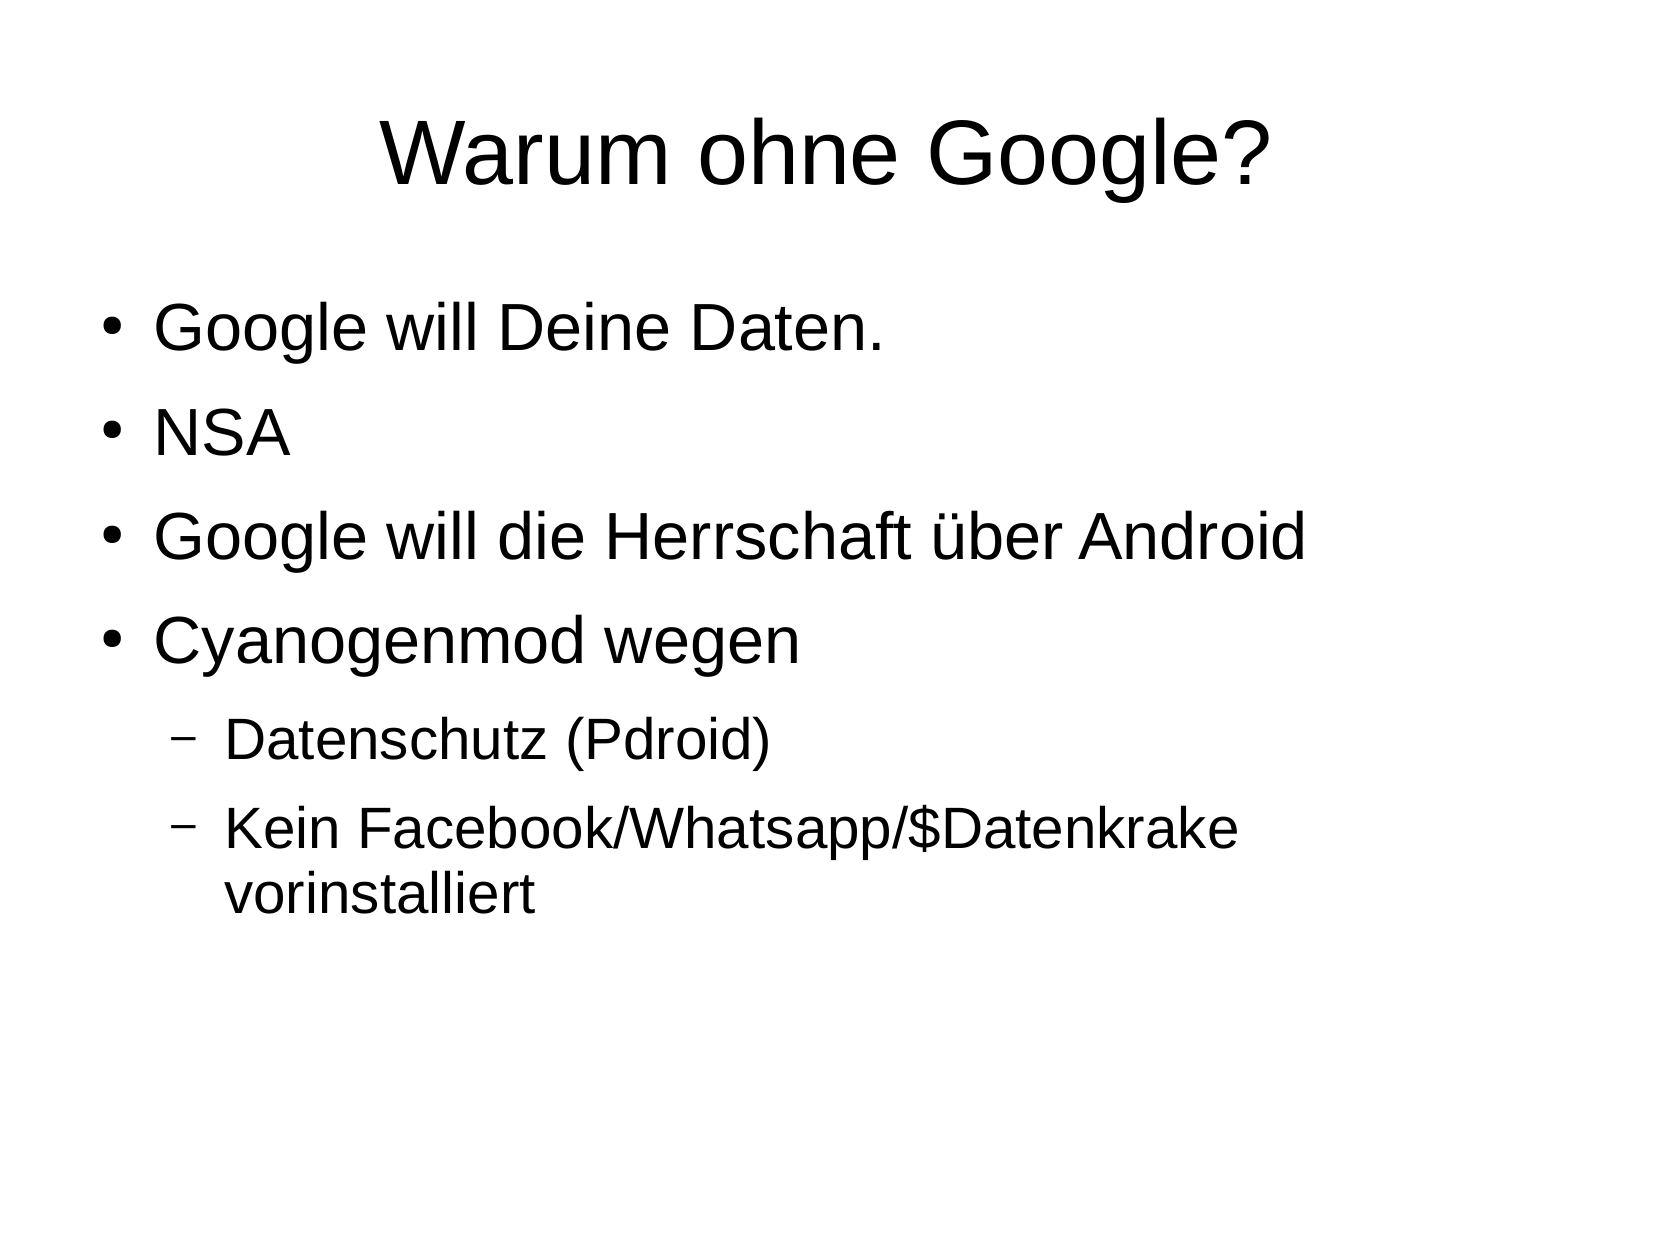

# Warum ohne Google?
Google will Deine Daten.
NSA
Google will die Herrschaft über Android
Cyanogenmod wegen
Datenschutz (Pdroid)
Kein Facebook/Whatsapp/$Datenkrake vorinstalliert